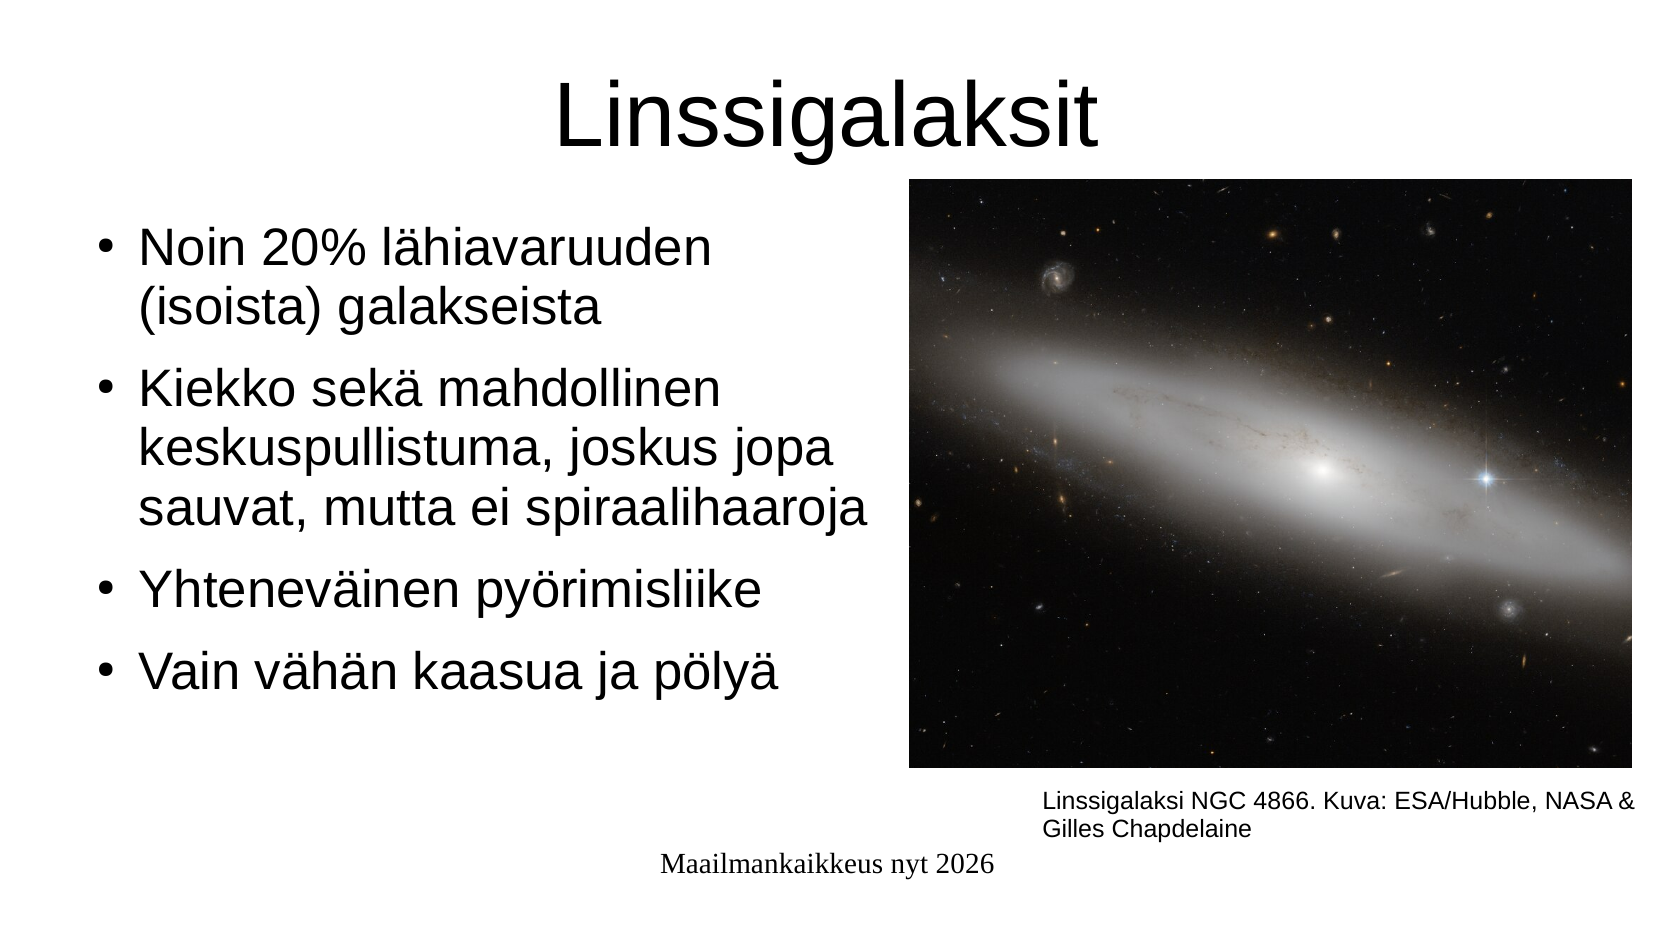

# Linssigalaksit
Noin 20% lähiavaruuden (isoista) galakseista
Kiekko sekä mahdollinen keskuspullistuma, joskus jopa sauvat, mutta ei spiraalihaaroja
Yhteneväinen pyörimisliike
Vain vähän kaasua ja pölyä
Linssigalaksi NGC 4866. Kuva: ESA/Hubble, NASA & Gilles Chapdelaine